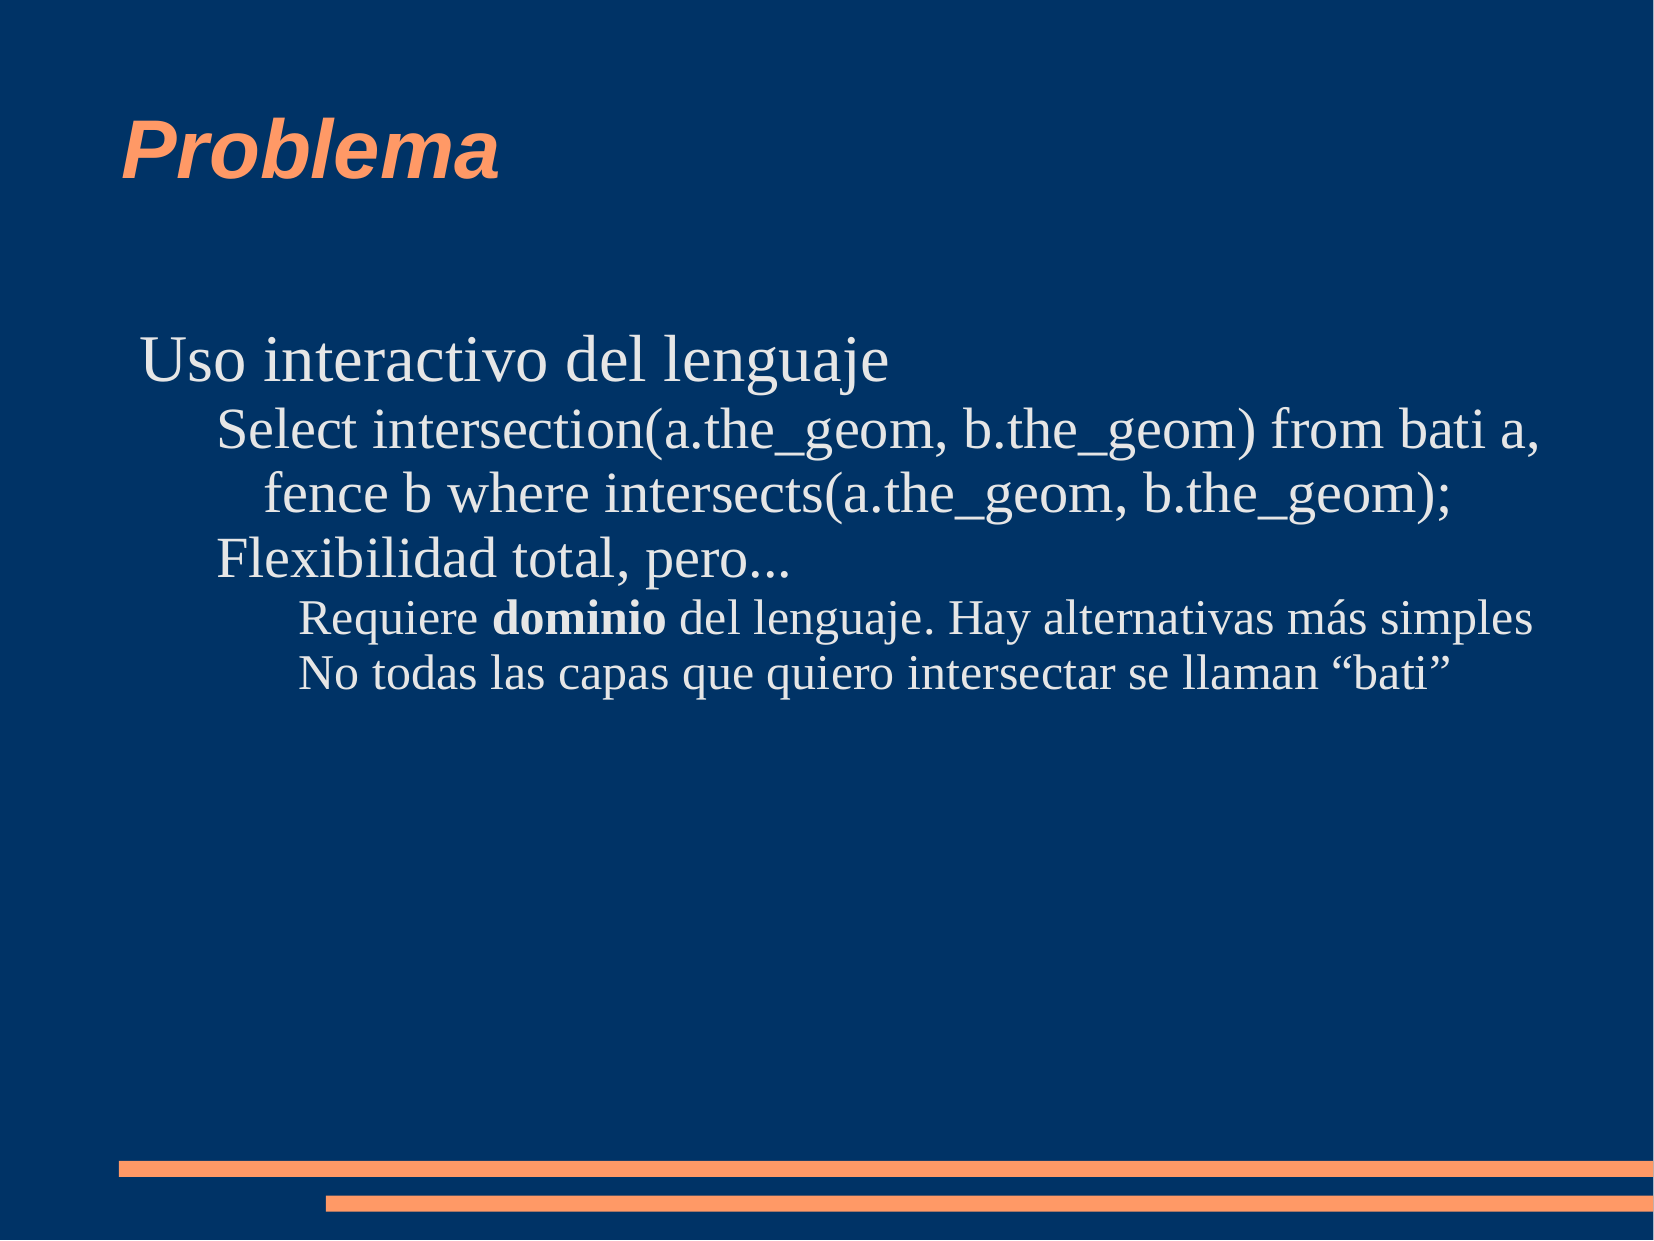

# Problema
Uso interactivo del lenguaje
Select intersection(a.the_geom, b.the_geom) from bati a, fence b where intersects(a.the_geom, b.the_geom);
Flexibilidad total, pero...
Requiere dominio del lenguaje. Hay alternativas más simples
No todas las capas que quiero intersectar se llaman “bati”